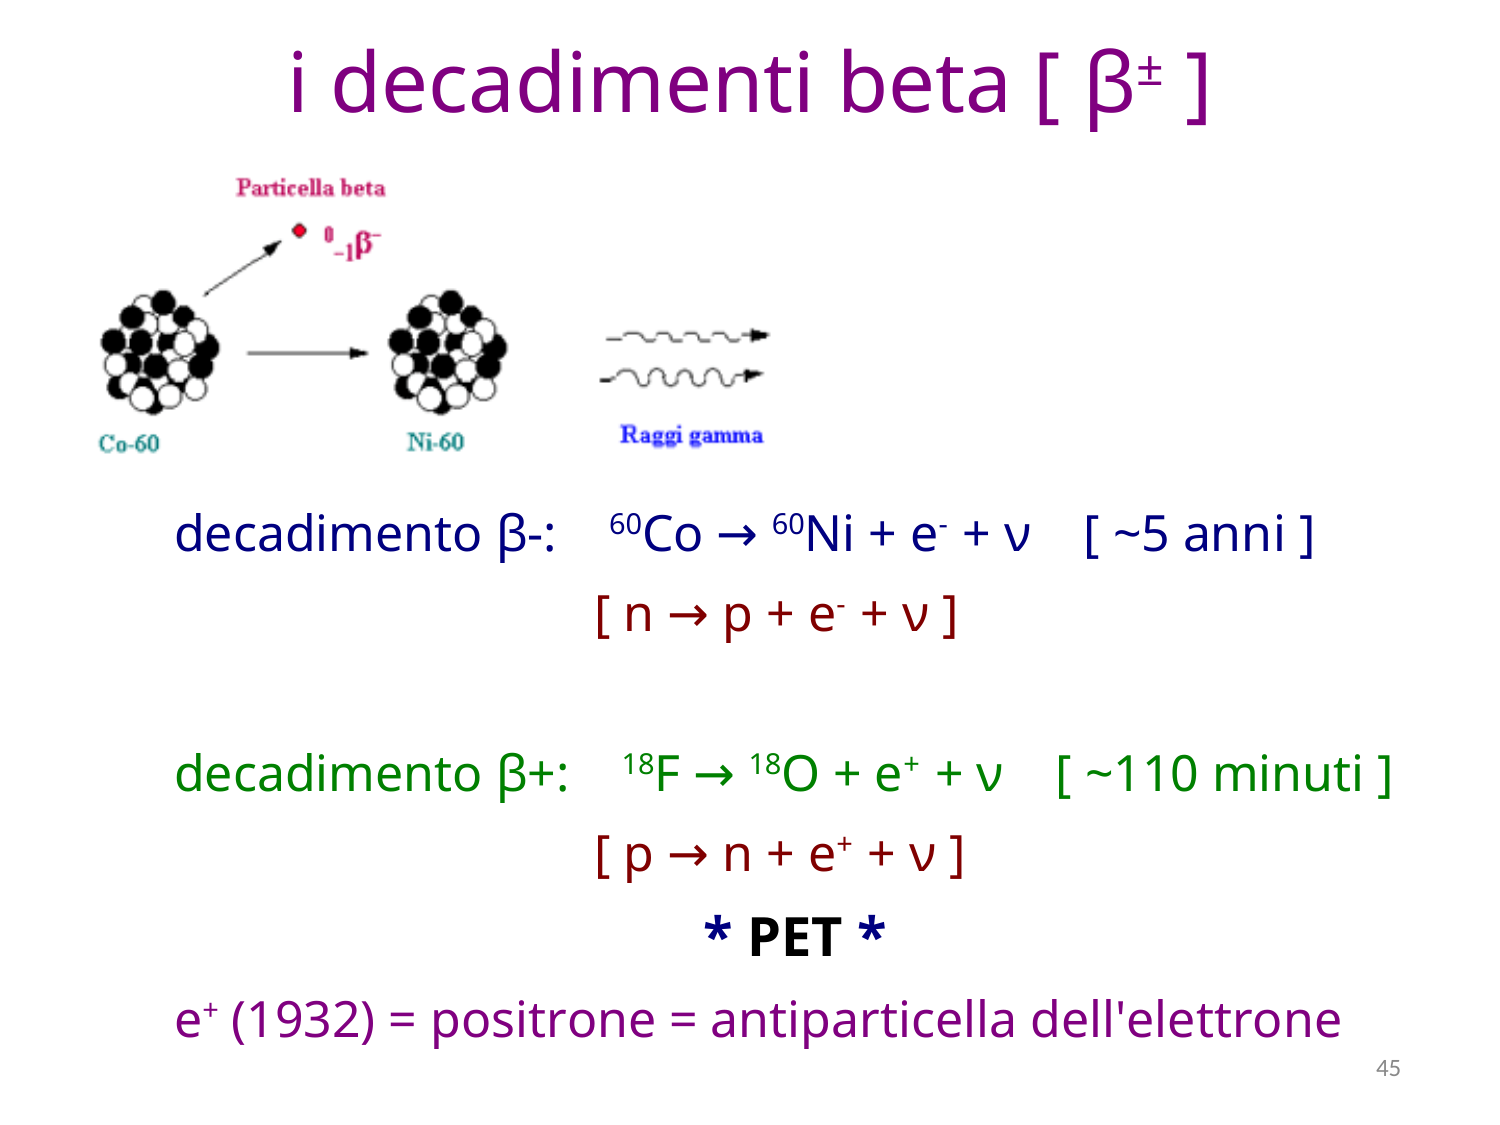

i decadimenti beta [ β± ]
decadimento β-: 60Co → 60Ni + e- + ν [ ~5 anni ]
		 [ n → p + e- + ν ]
decadimento β+: 18F → 18O + e+ + ν [ ~110 minuti ]
		 [ p → n + e+ + ν ]
 * PET *
e+ (1932) = positrone = antiparticella dell'elettrone
45